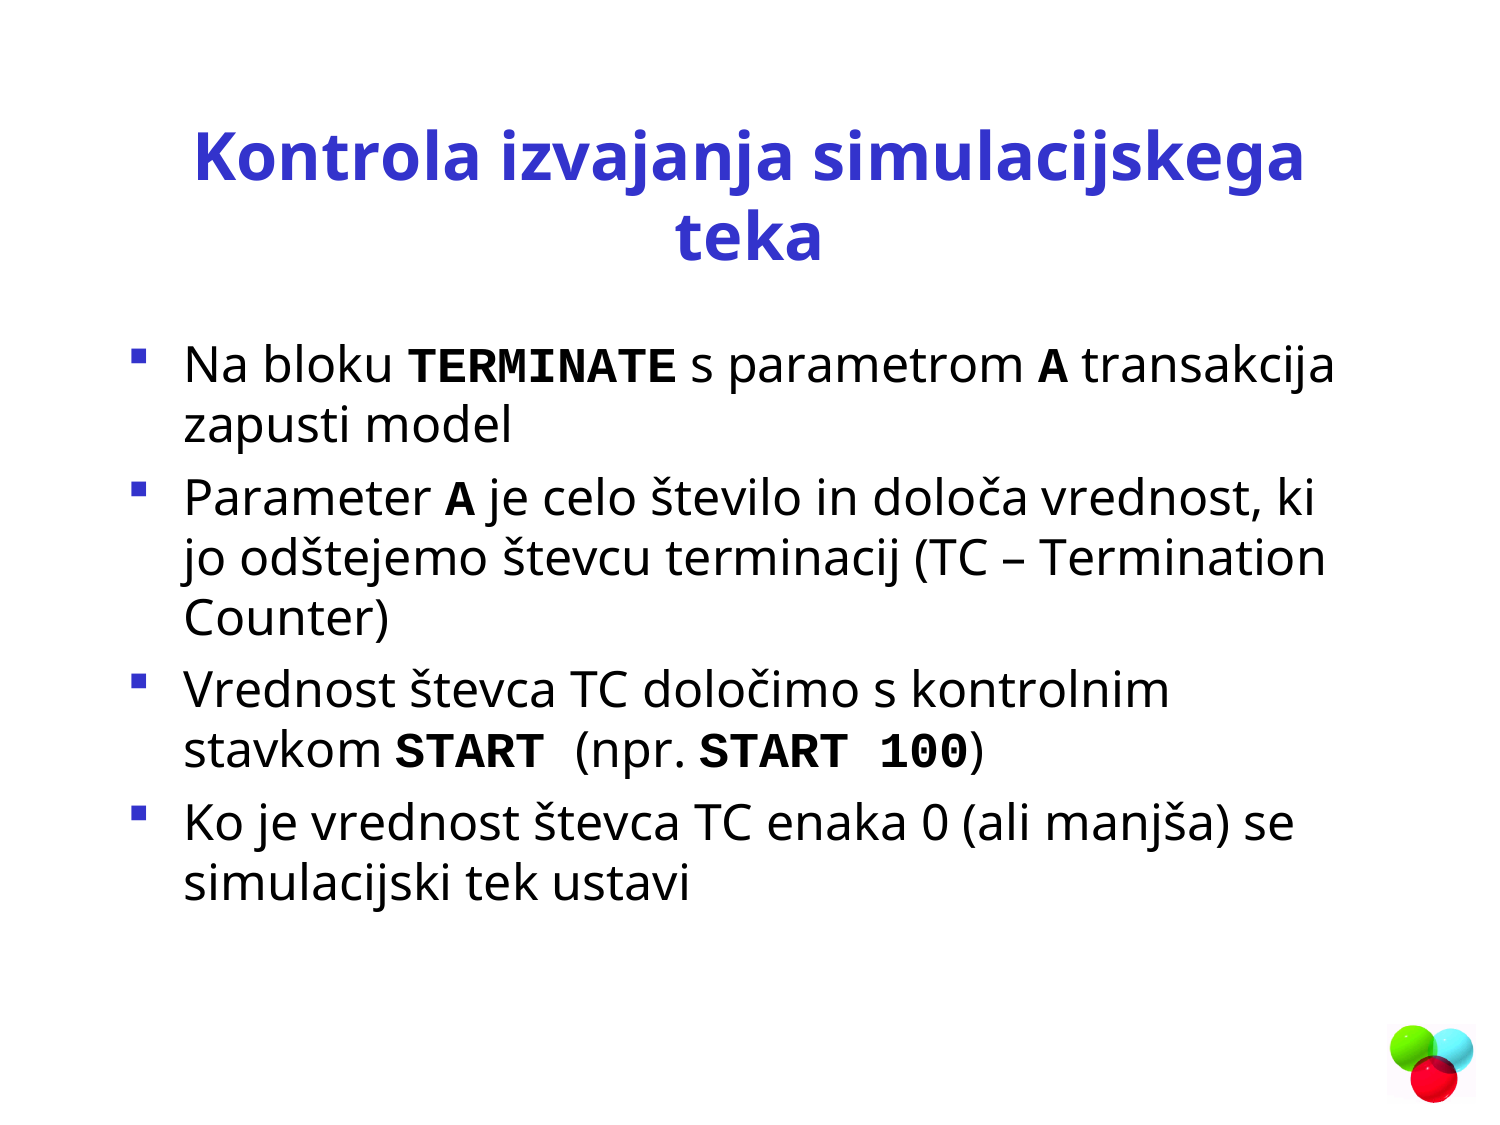

# Kontrola izvajanja simulacijskega teka
Na bloku TERMINATE s parametrom A transakcija zapusti model
Parameter A je celo število in določa vrednost, ki jo odštejemo števcu terminacij (TC – Termination Counter)
Vrednost števca TC določimo s kontrolnim stavkom START (npr. START 100)
Ko je vrednost števca TC enaka 0 (ali manjša) se simulacijski tek ustavi